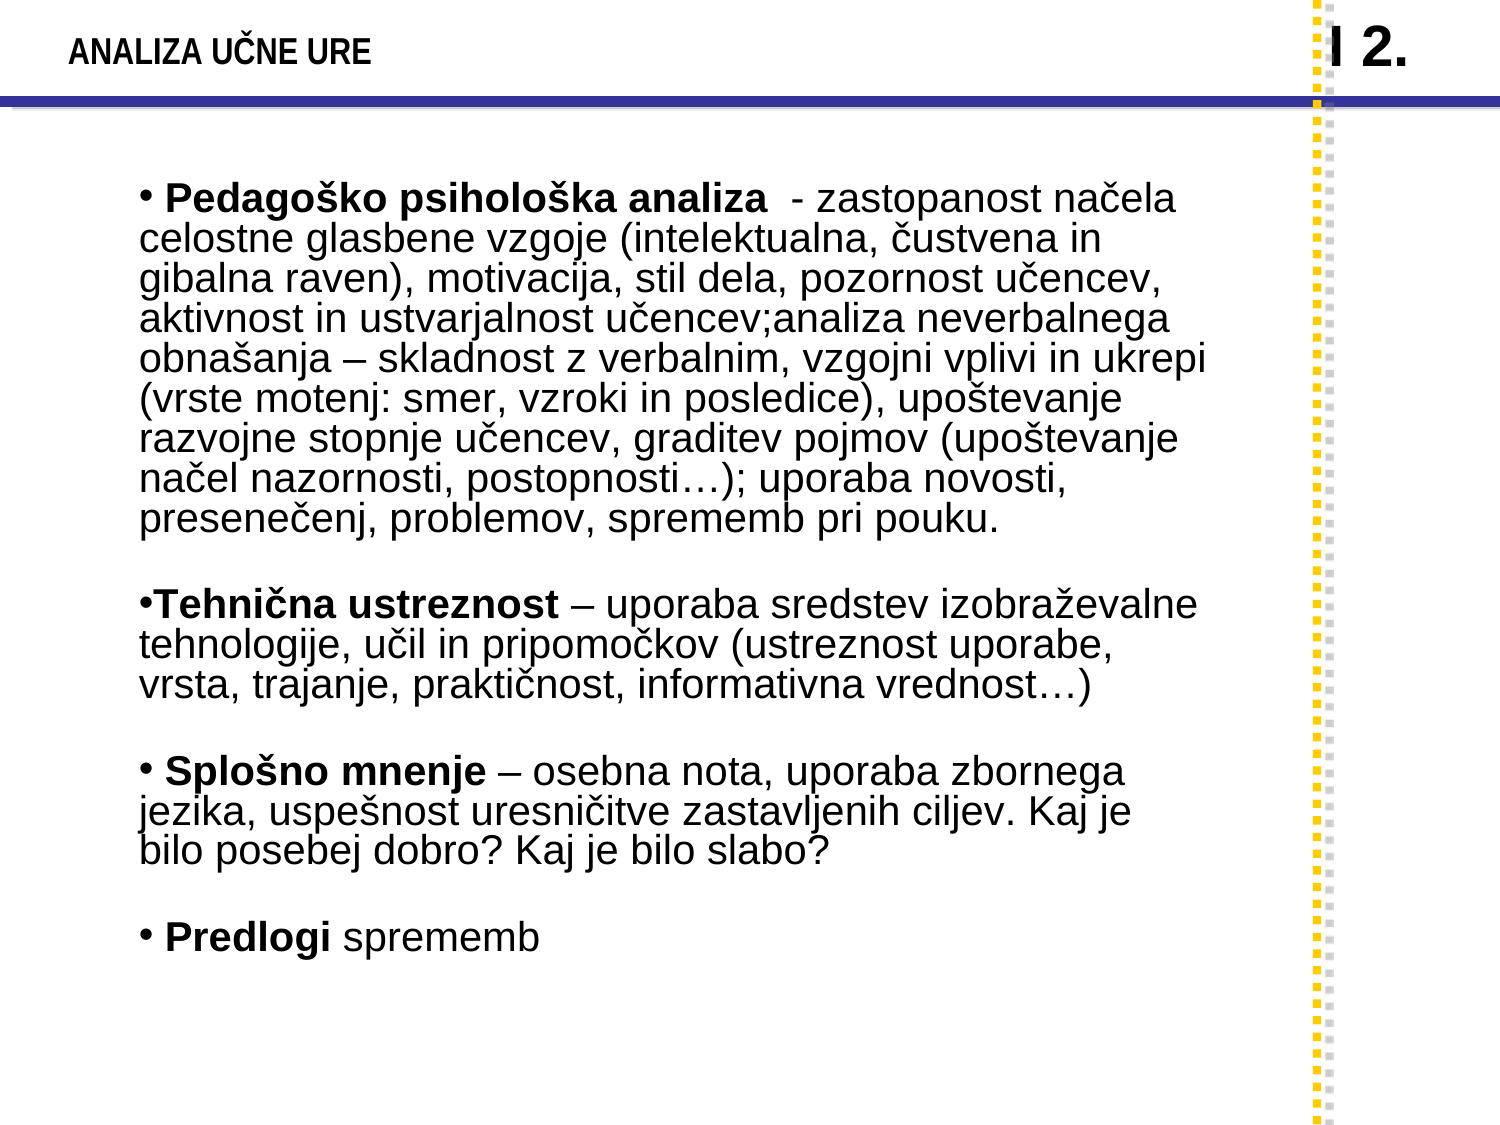

I 2.
ANALIZA UČNE URE
 Pedagoško psihološka analiza - zastopanost načela celostne glasbene vzgoje (intelektualna, čustvena in gibalna raven), motivacija, stil dela, pozornost učencev, aktivnost in ustvarjalnost učencev;analiza neverbalnega obnašanja – skladnost z verbalnim, vzgojni vplivi in ukrepi (vrste motenj: smer, vzroki in posledice), upoštevanje razvojne stopnje učencev, graditev pojmov (upoštevanje načel nazornosti, postopnosti…); uporaba novosti, presenečenj, problemov, sprememb pri pouku.
Tehnična ustreznost – uporaba sredstev izobraževalne tehnologije, učil in pripomočkov (ustreznost uporabe, vrsta, trajanje, praktičnost, informativna vrednost…)
 Splošno mnenje – osebna nota, uporaba zbornega jezika, uspešnost uresničitve zastavljenih ciljev. Kaj je bilo posebej dobro? Kaj je bilo slabo?
 Predlogi sprememb